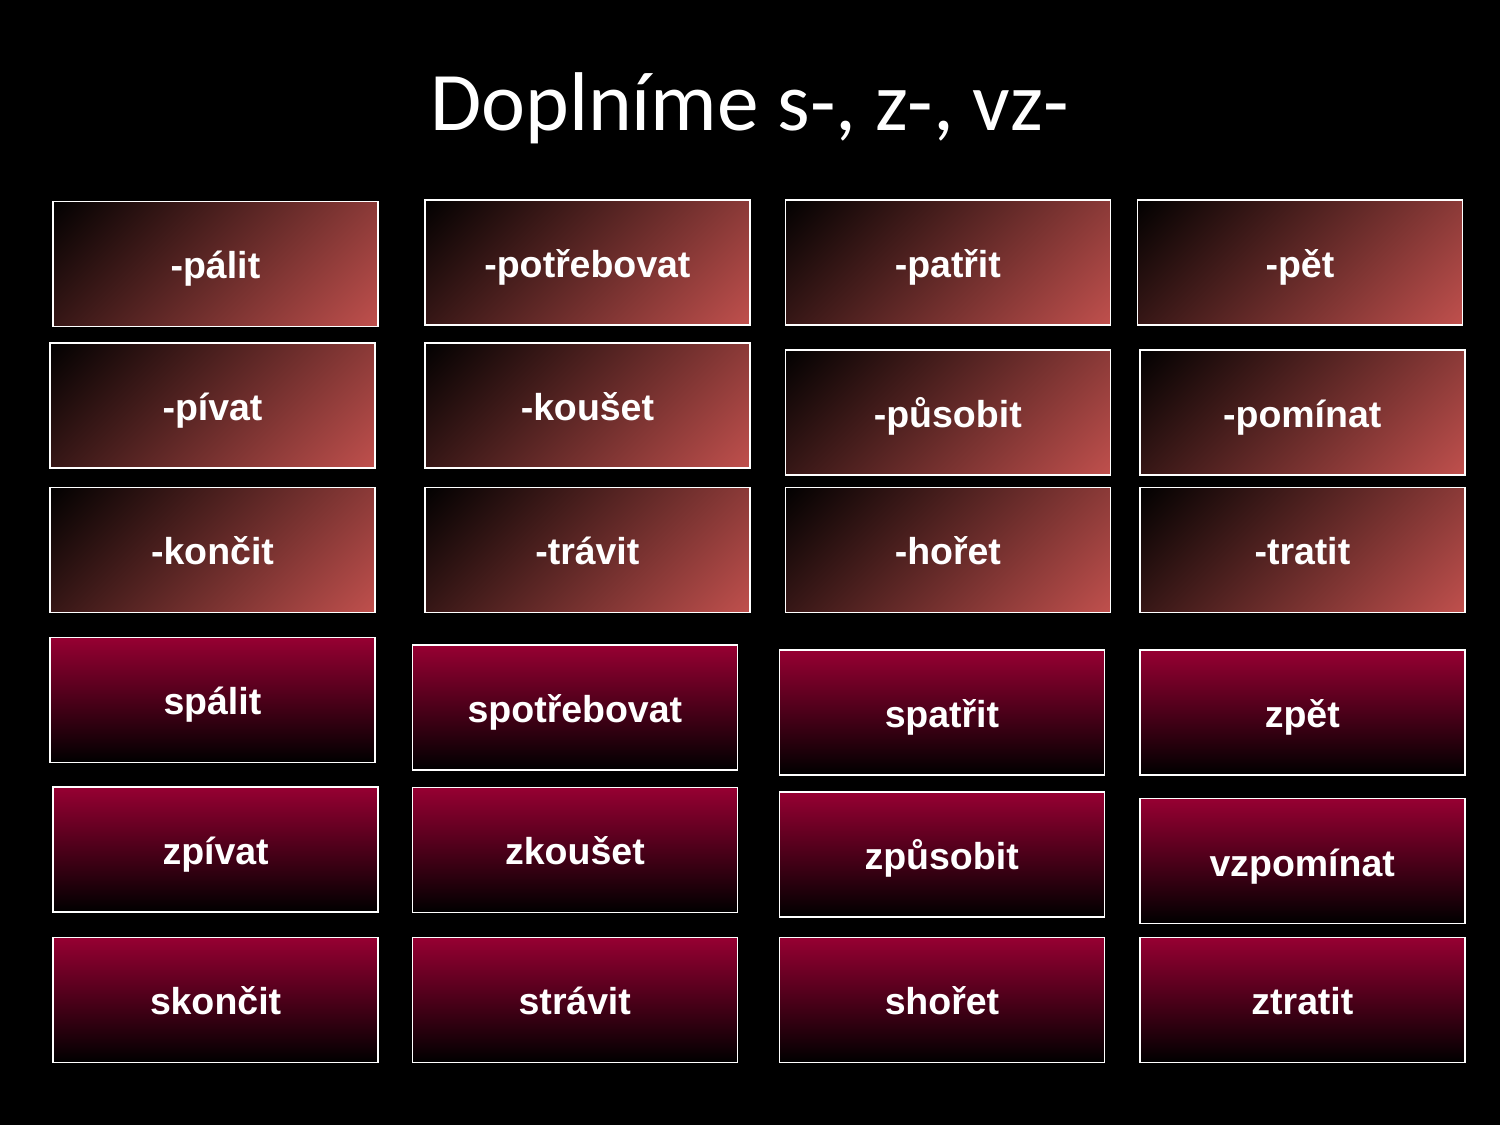

# Doplníme s-, z-, vz-
-potřebovat
-patřit
-pět
-pálit
-pívat
-koušet
-působit
-pomínat
-končit
-trávit
-hořet
-tratit
spálit
spotřebovat
spatřit
zpět
zpívat
zkoušet
způsobit
vzpomínat
skončit
strávit
shořet
ztratit